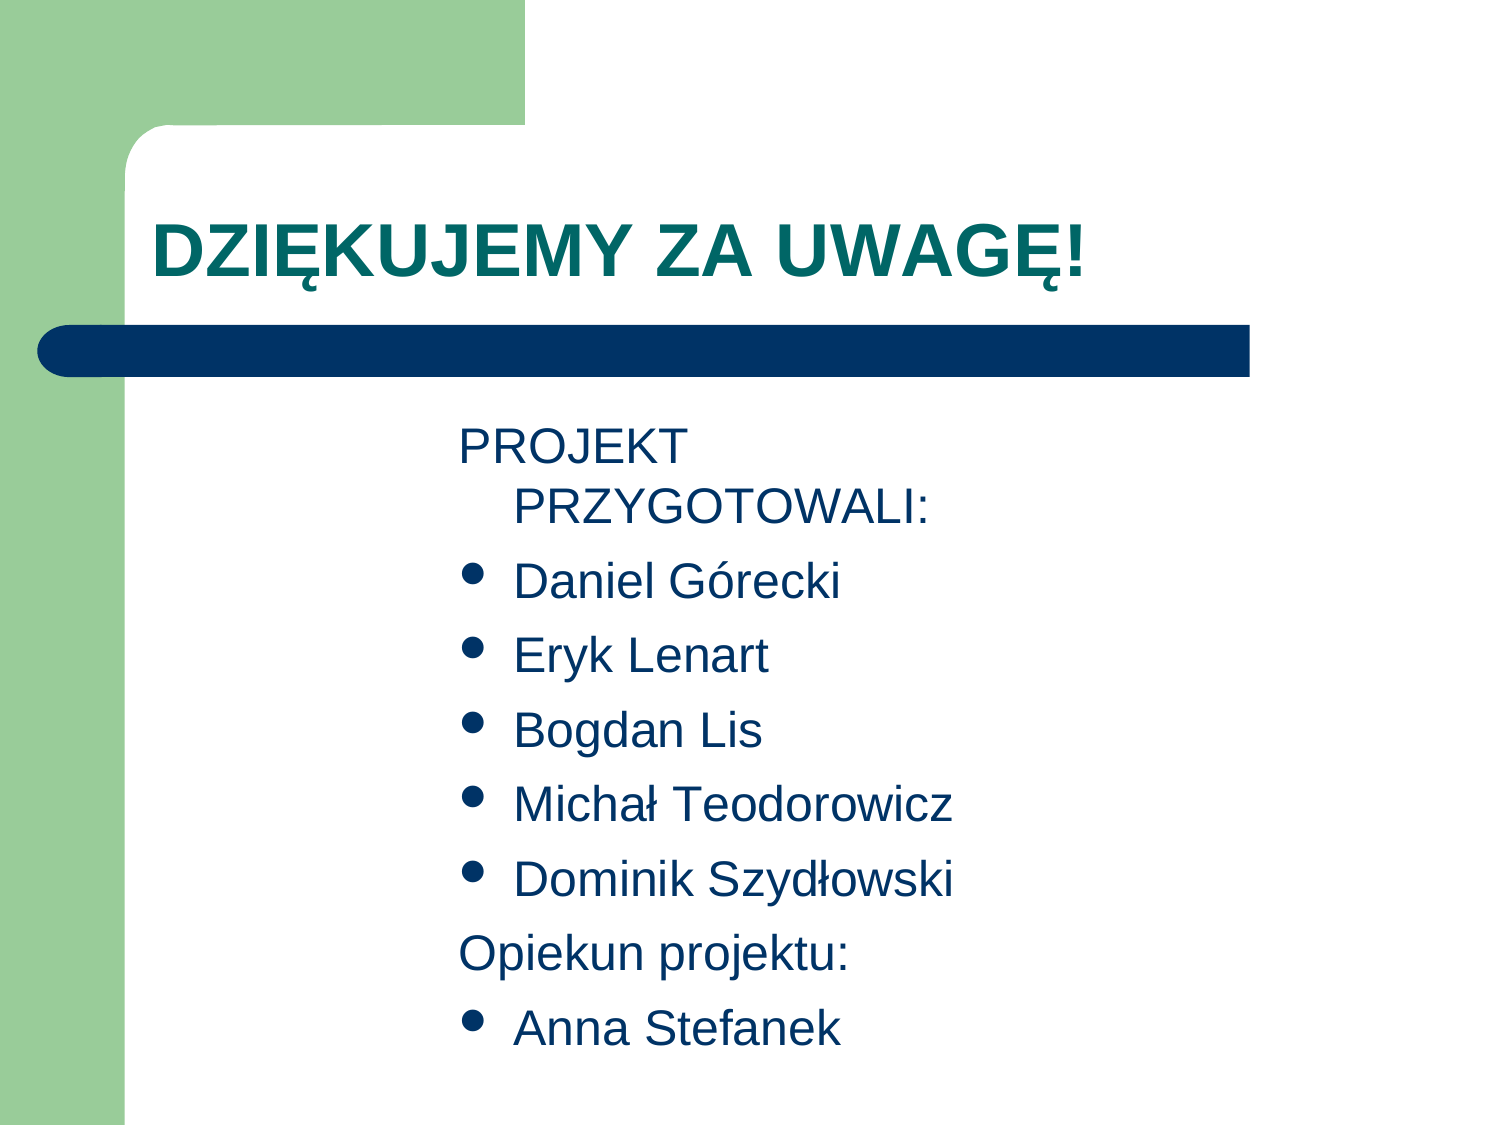

# DZIĘKUJEMY ZA UWAGĘ!
PROJEKT PRZYGOTOWALI:
Daniel Górecki
Eryk Lenart
Bogdan Lis
Michał Teodorowicz
Dominik Szydłowski
Opiekun projektu:
Anna Stefanek